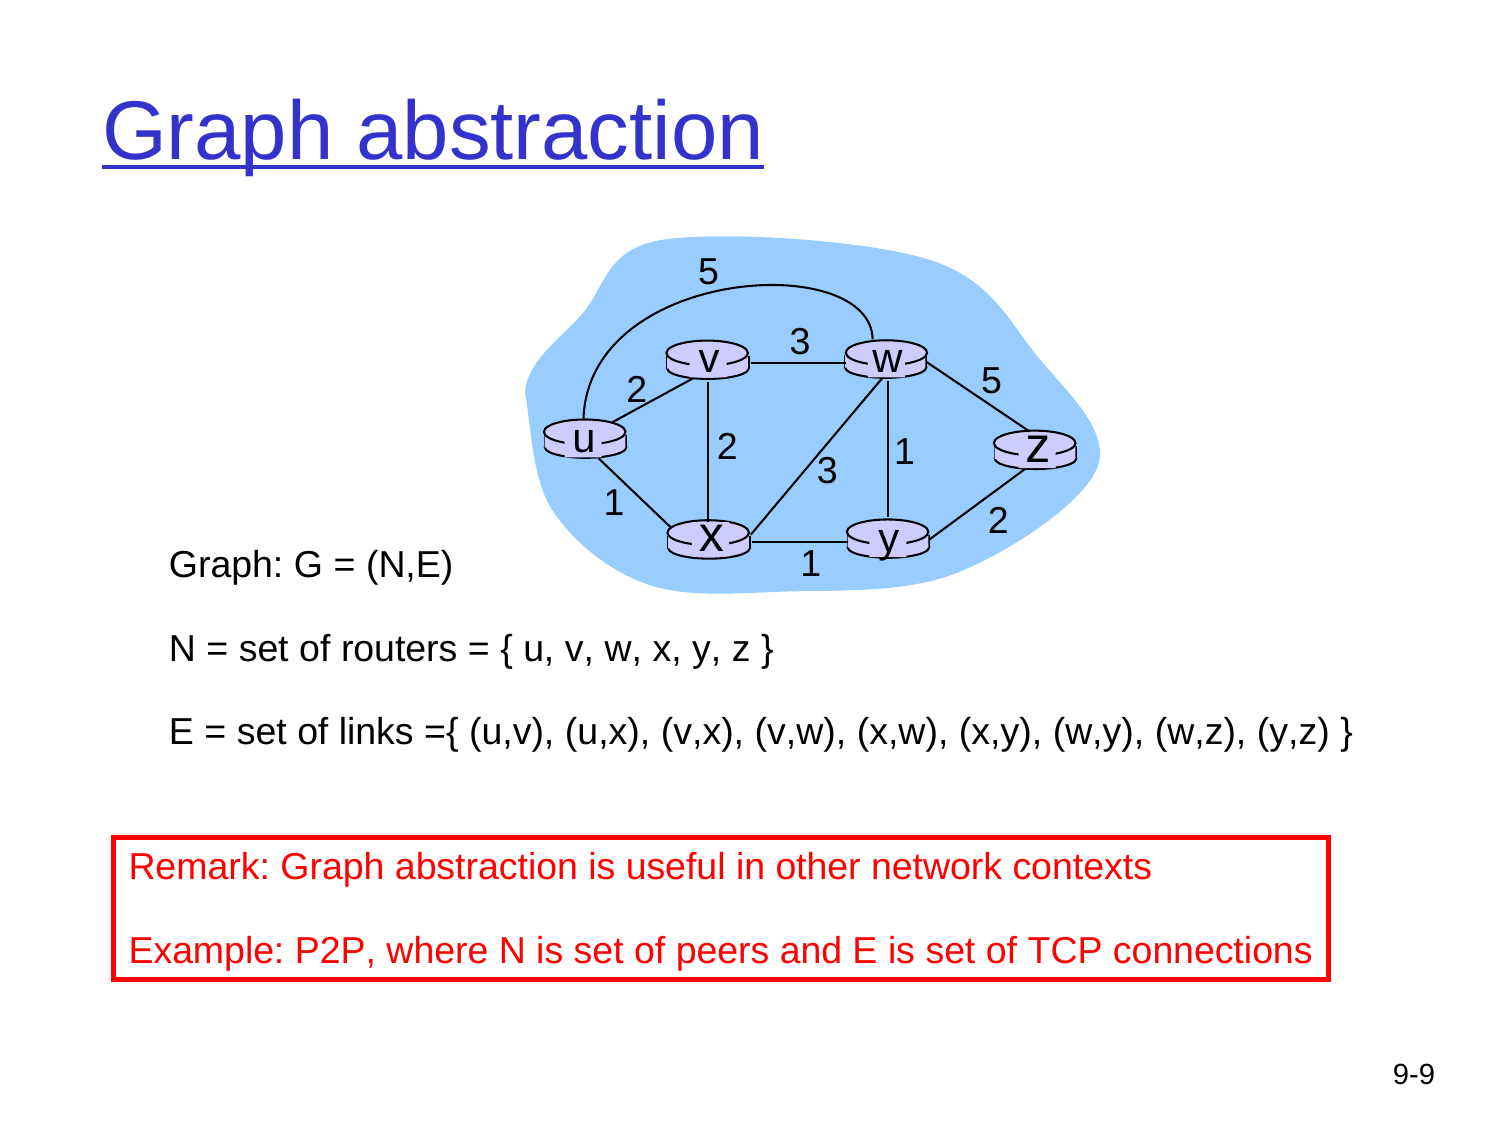

# Graph abstraction
5
3
v
w
5
2
u
z
2
1
3
1
2
x
y
1
Graph: G = (N,E)
N = set of routers = { u, v, w, x, y, z }
E = set of links ={ (u,v), (u,x), (v,x), (v,w), (x,w), (x,y), (w,y), (w,z), (y,z) }
Remark: Graph abstraction is useful in other network contexts
Example: P2P, where N is set of peers and E is set of TCP connections
9